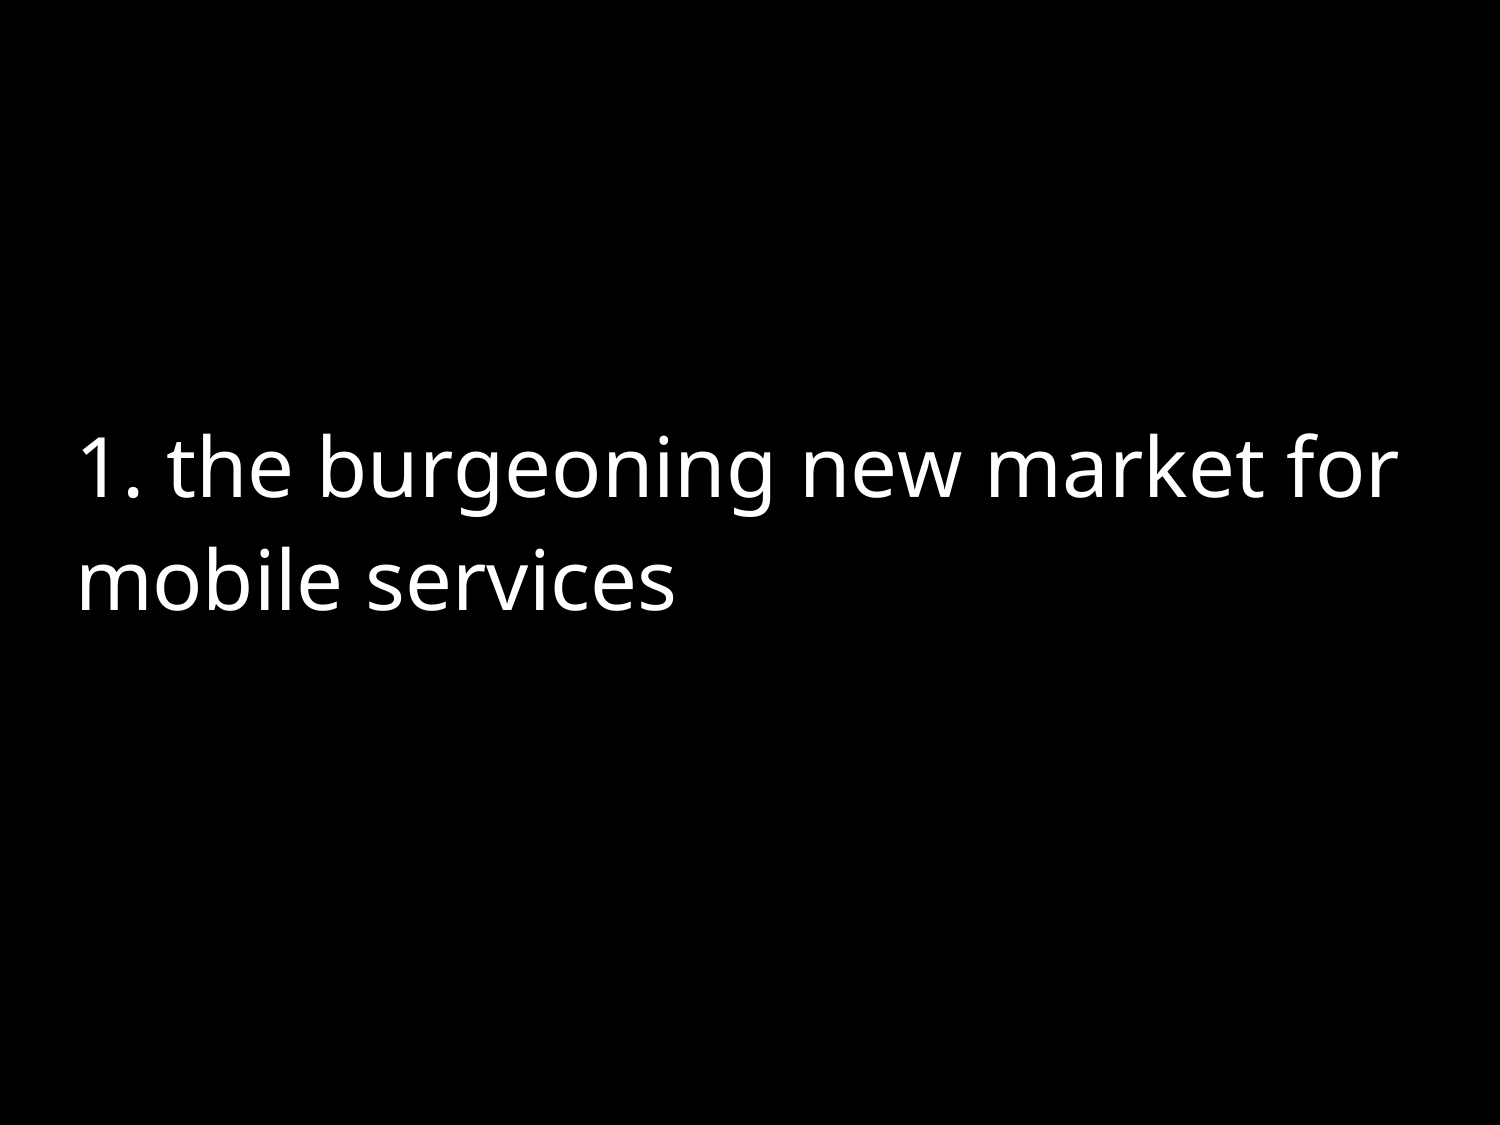

# 1. the burgeoning new market for mobile services